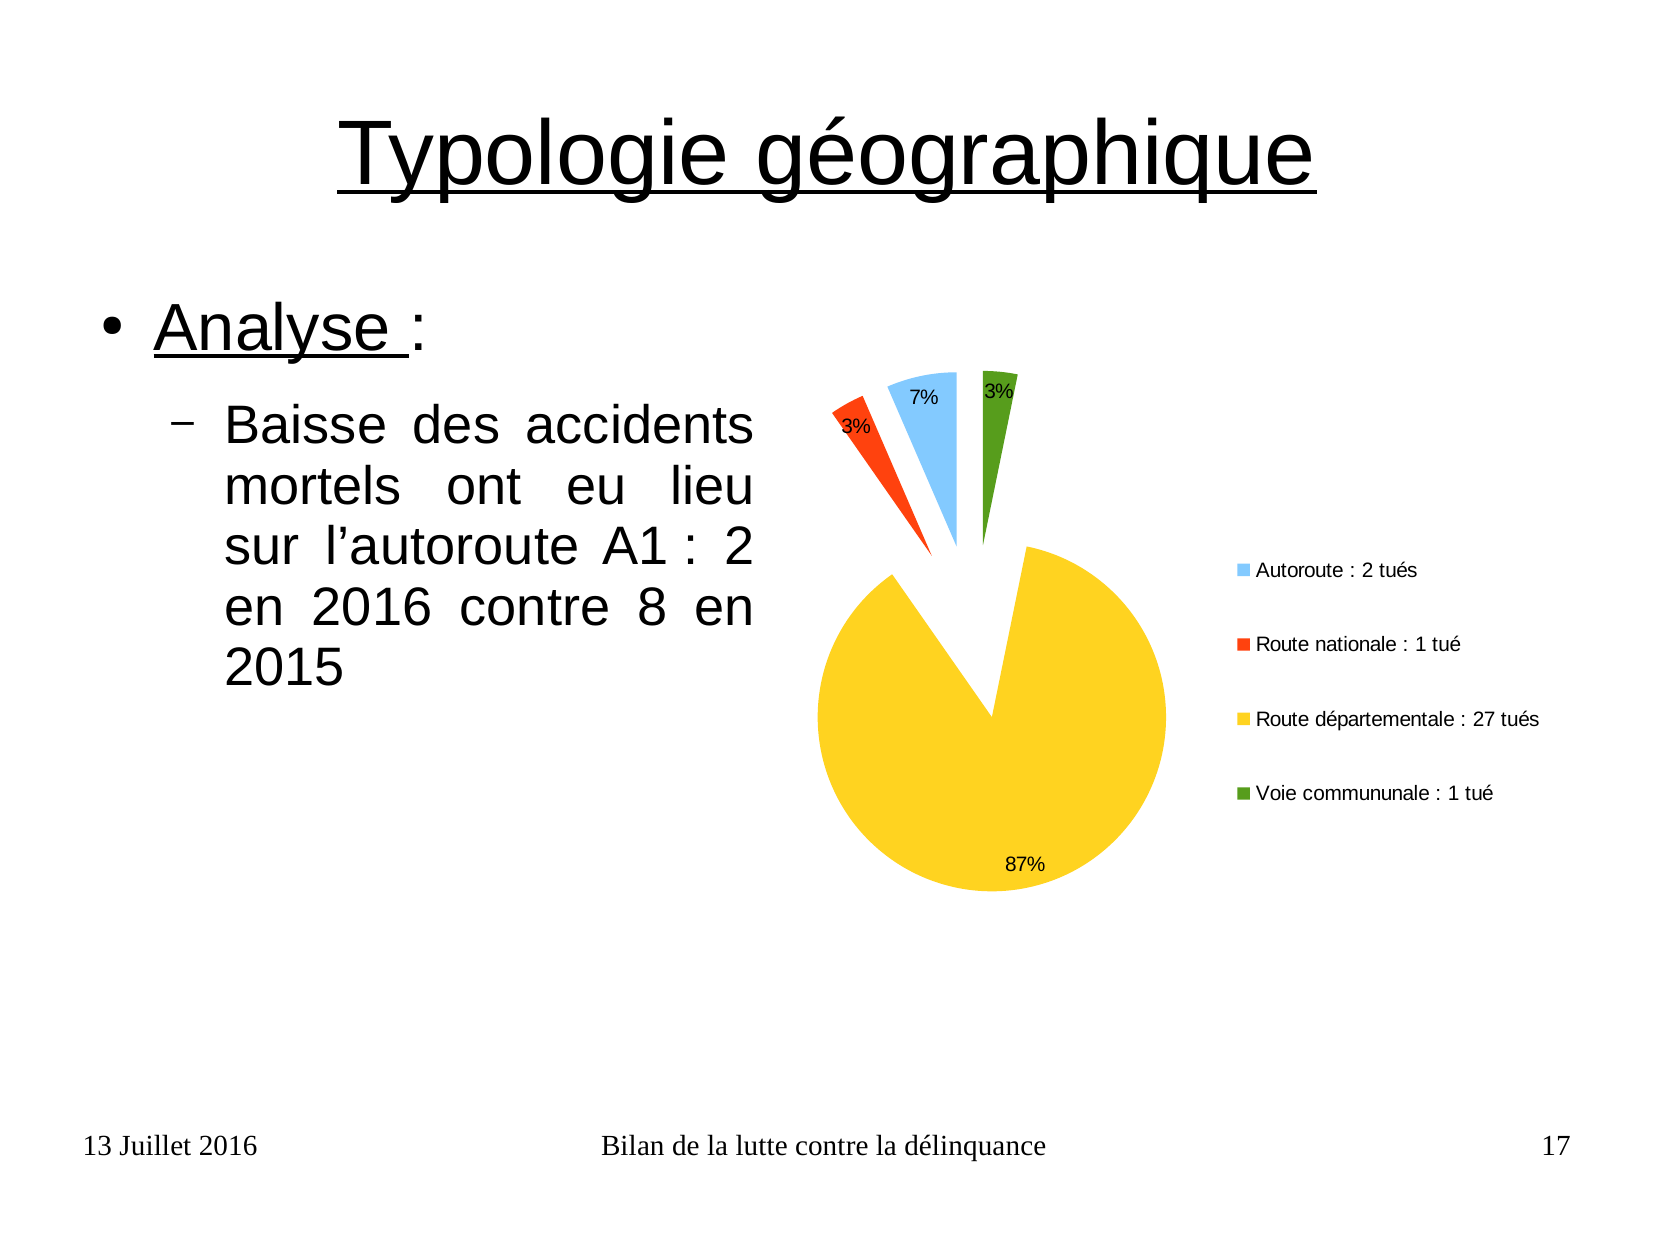

# Typologie géographique
### Chart
| Category | 1 colonne | 2 colonne | 3 colonne |
|---|---|---|---|
| Autoroute : 2 tués | 6.5 | None | None |
| Route nationale : 1 tué | 3.2 | None | None |
| Route départementale : 27 tués | 87.1 | None | None |
| Voie commununale : 1 tué | 3.2 | None | None |Analyse :
Baisse des accidents mortels ont eu lieu sur l’autoroute A1 : 2 en 2016 contre 8 en 2015
13 Juillet 2016
Bilan de la lutte contre la délinquance
17